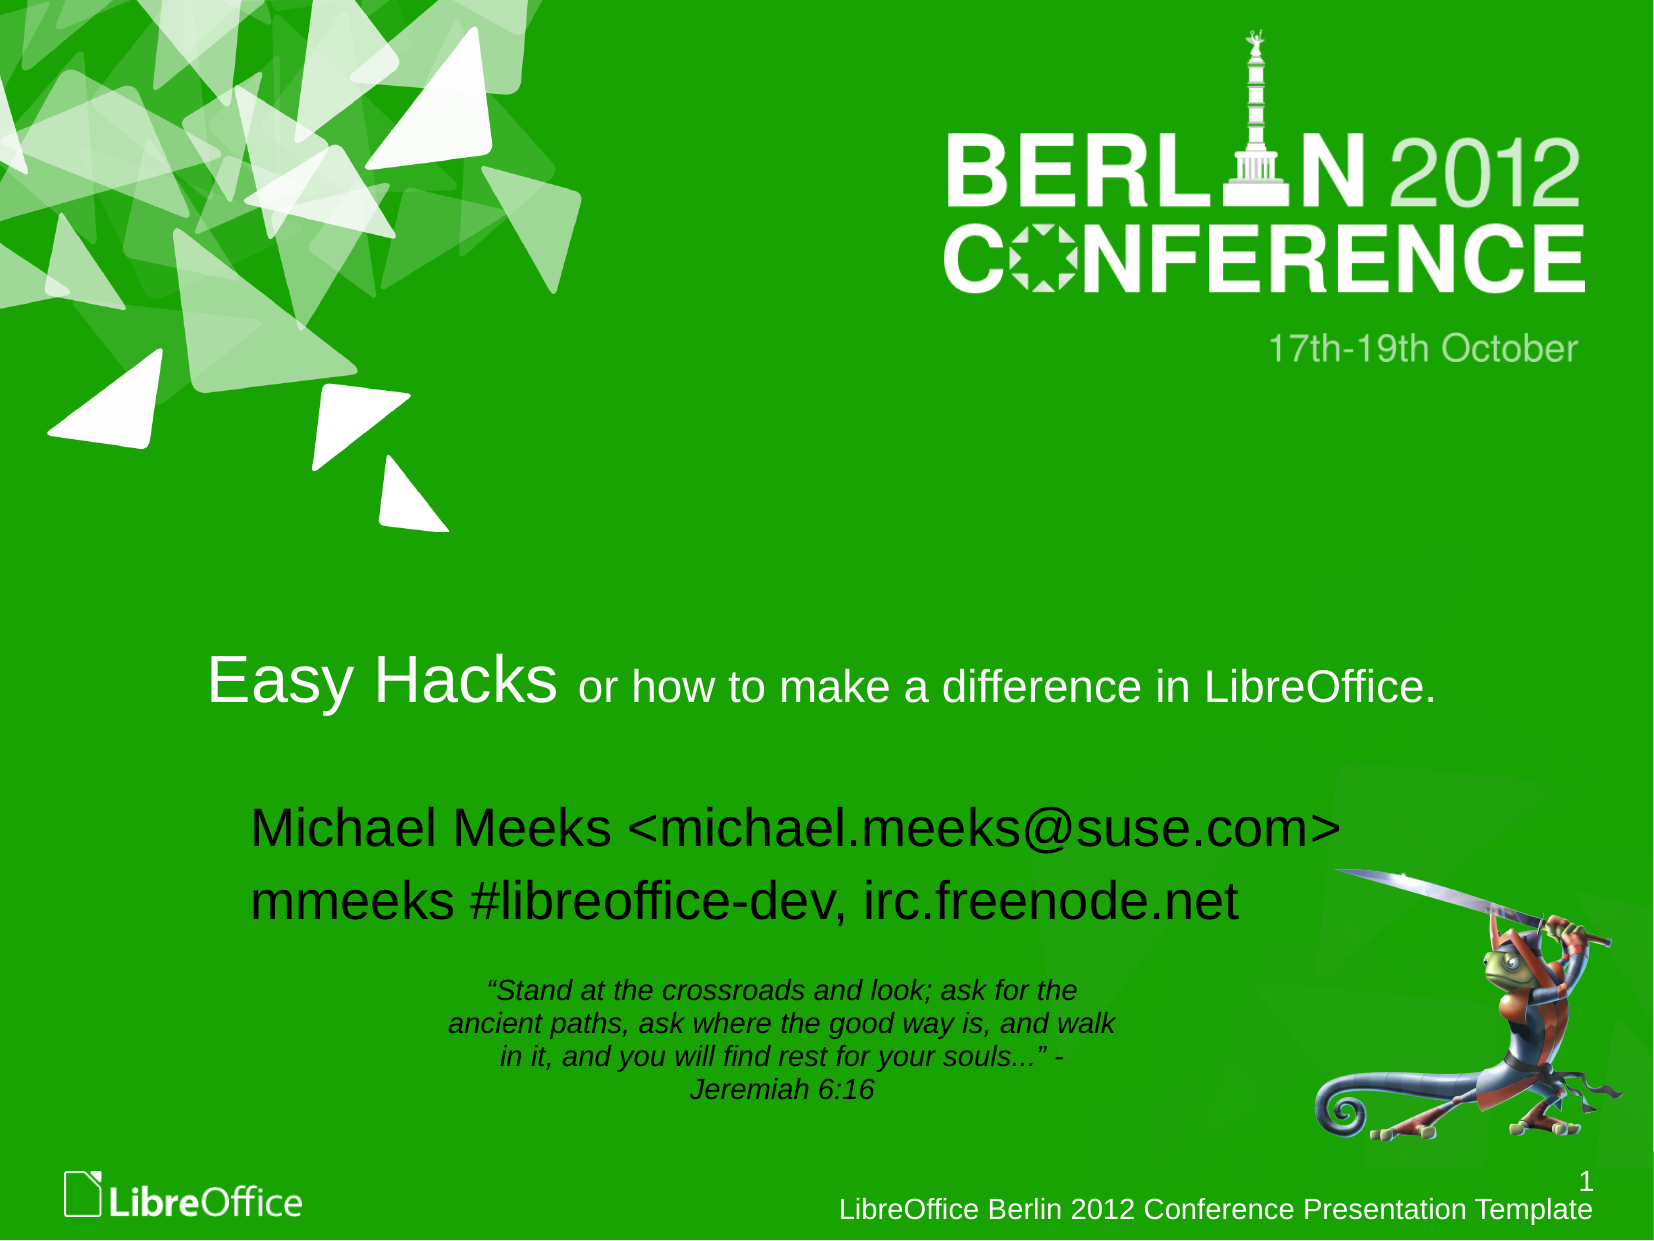

# Easy Hacks or how to make a difference in LibreOffice.
Michael Meeks <michael.meeks@suse.com>
mmeeks #libreoffice-dev, irc.freenode.net
“Stand at the crossroads and look; ask for the ancient paths, ask where the good way is, and walk in it, and you will find rest for your souls...” - Jeremiah 6:16
1
LibreOffice Berlin 2012 Conference Presentation Template